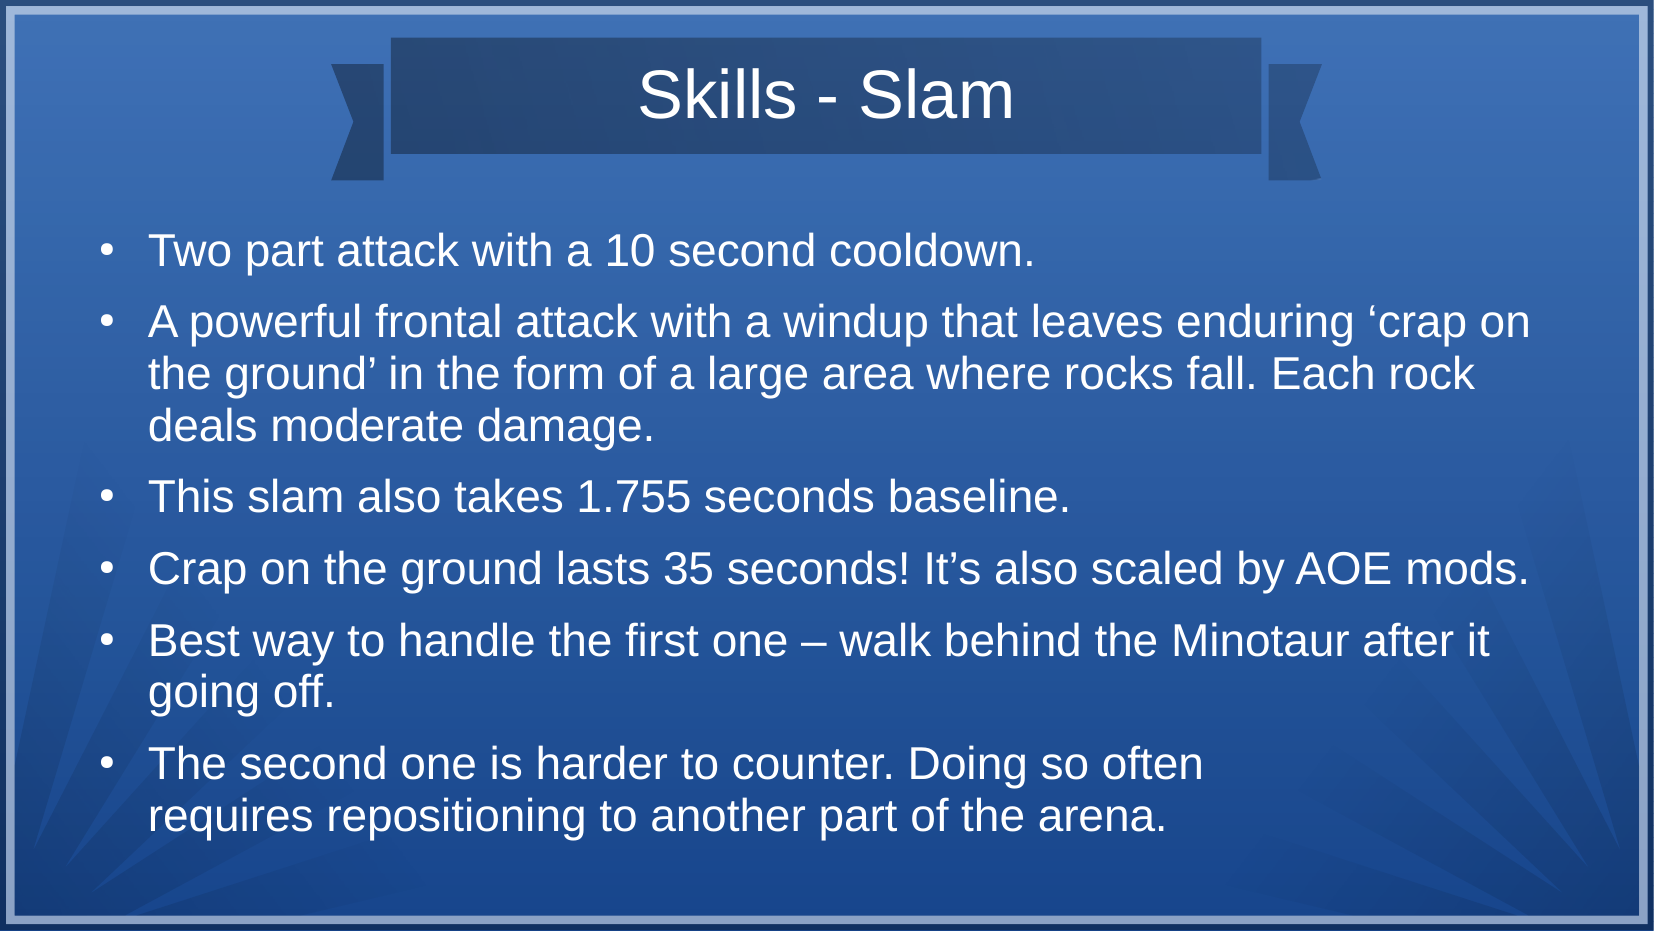

# Skills - Slam
Two part attack with a 10 second cooldown.
A powerful frontal attack with a windup that leaves enduring ‘crap on the ground’ in the form of a large area where rocks fall. Each rock deals moderate damage.
This slam also takes 1.755 seconds baseline.
Crap on the ground lasts 35 seconds! It’s also scaled by AOE mods.
Best way to handle the first one – walk behind the Minotaur after it going off.
The second one is harder to counter. Doing so often requires repositioning to another part of the arena.